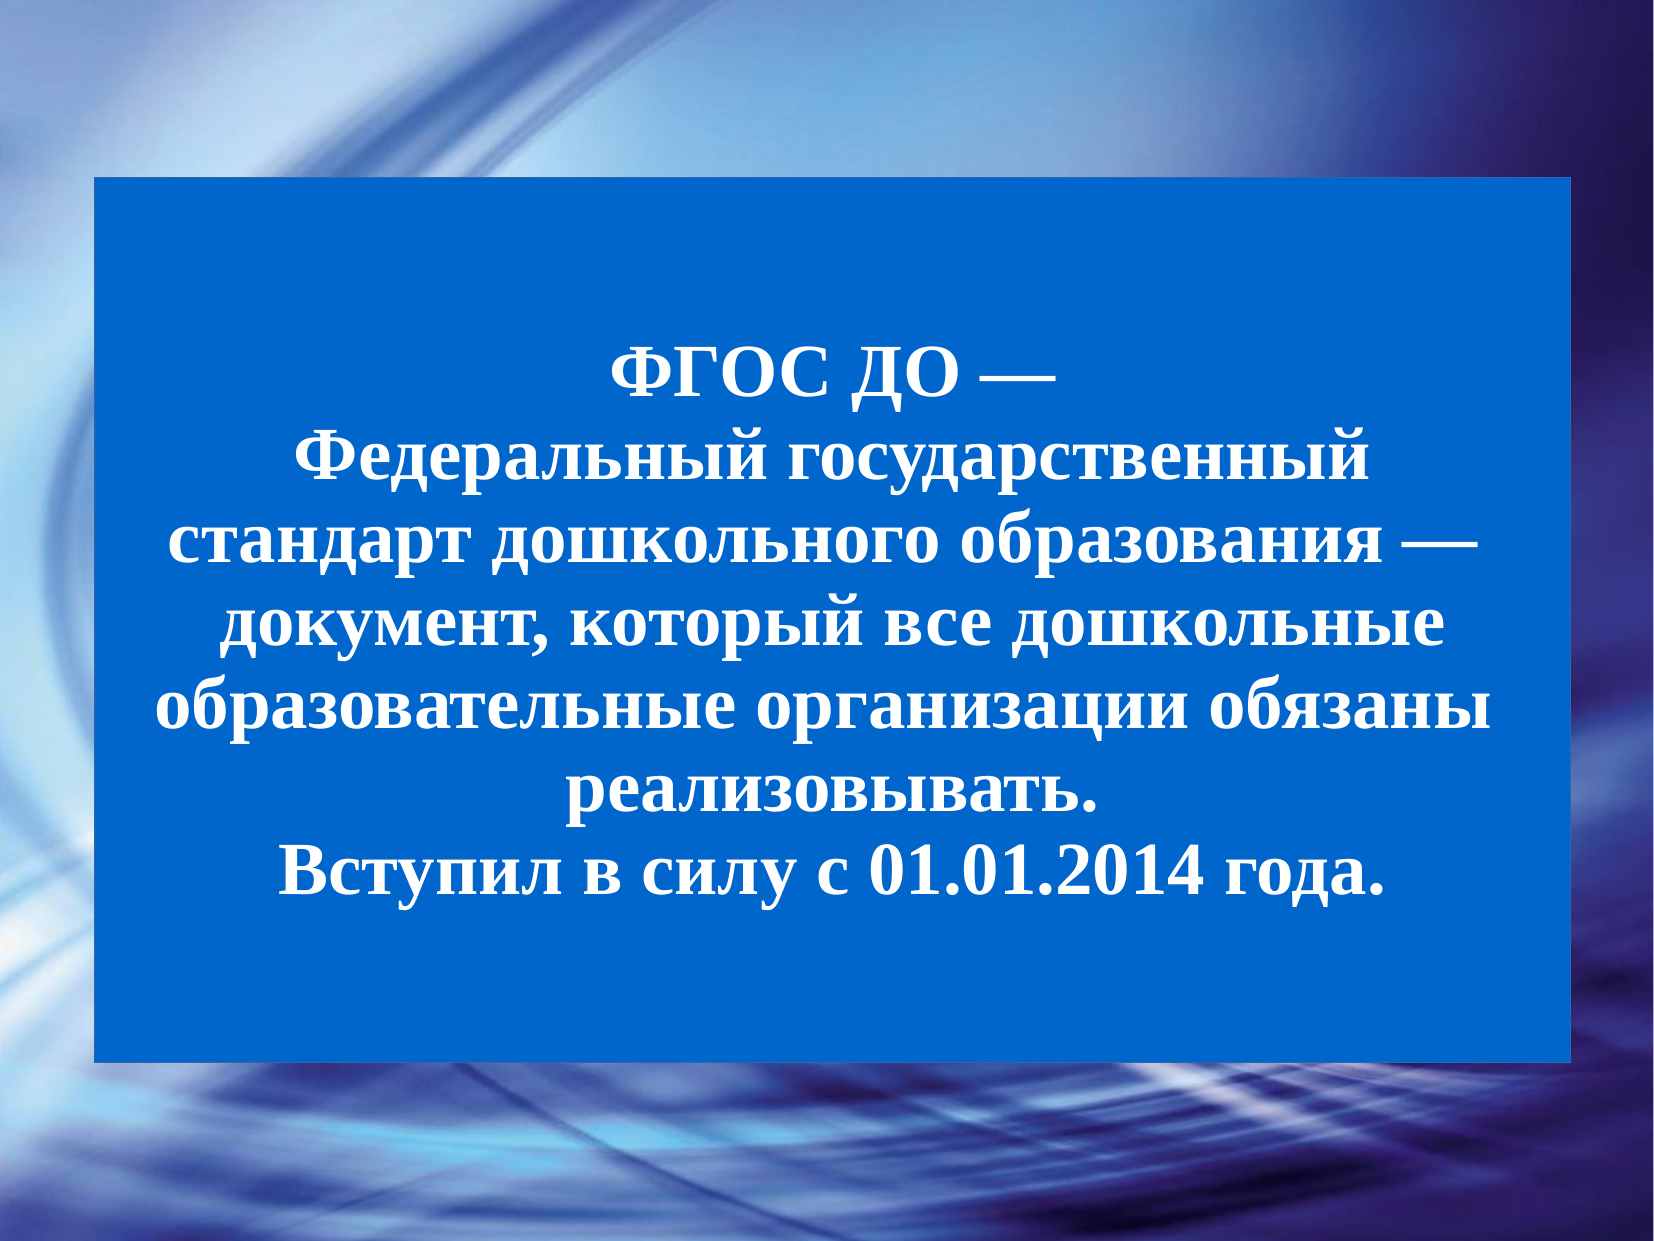

#
ФГОС ДО —
 Федеральный государственный
стандарт дошкольного образования —
документ, который все дошкольные
образовательные организации обязаны
реализовывать.
Вступил в силу с 01.01.2014 года.
| | | | | |
| --- | --- | --- | --- | --- |
| | | | | |